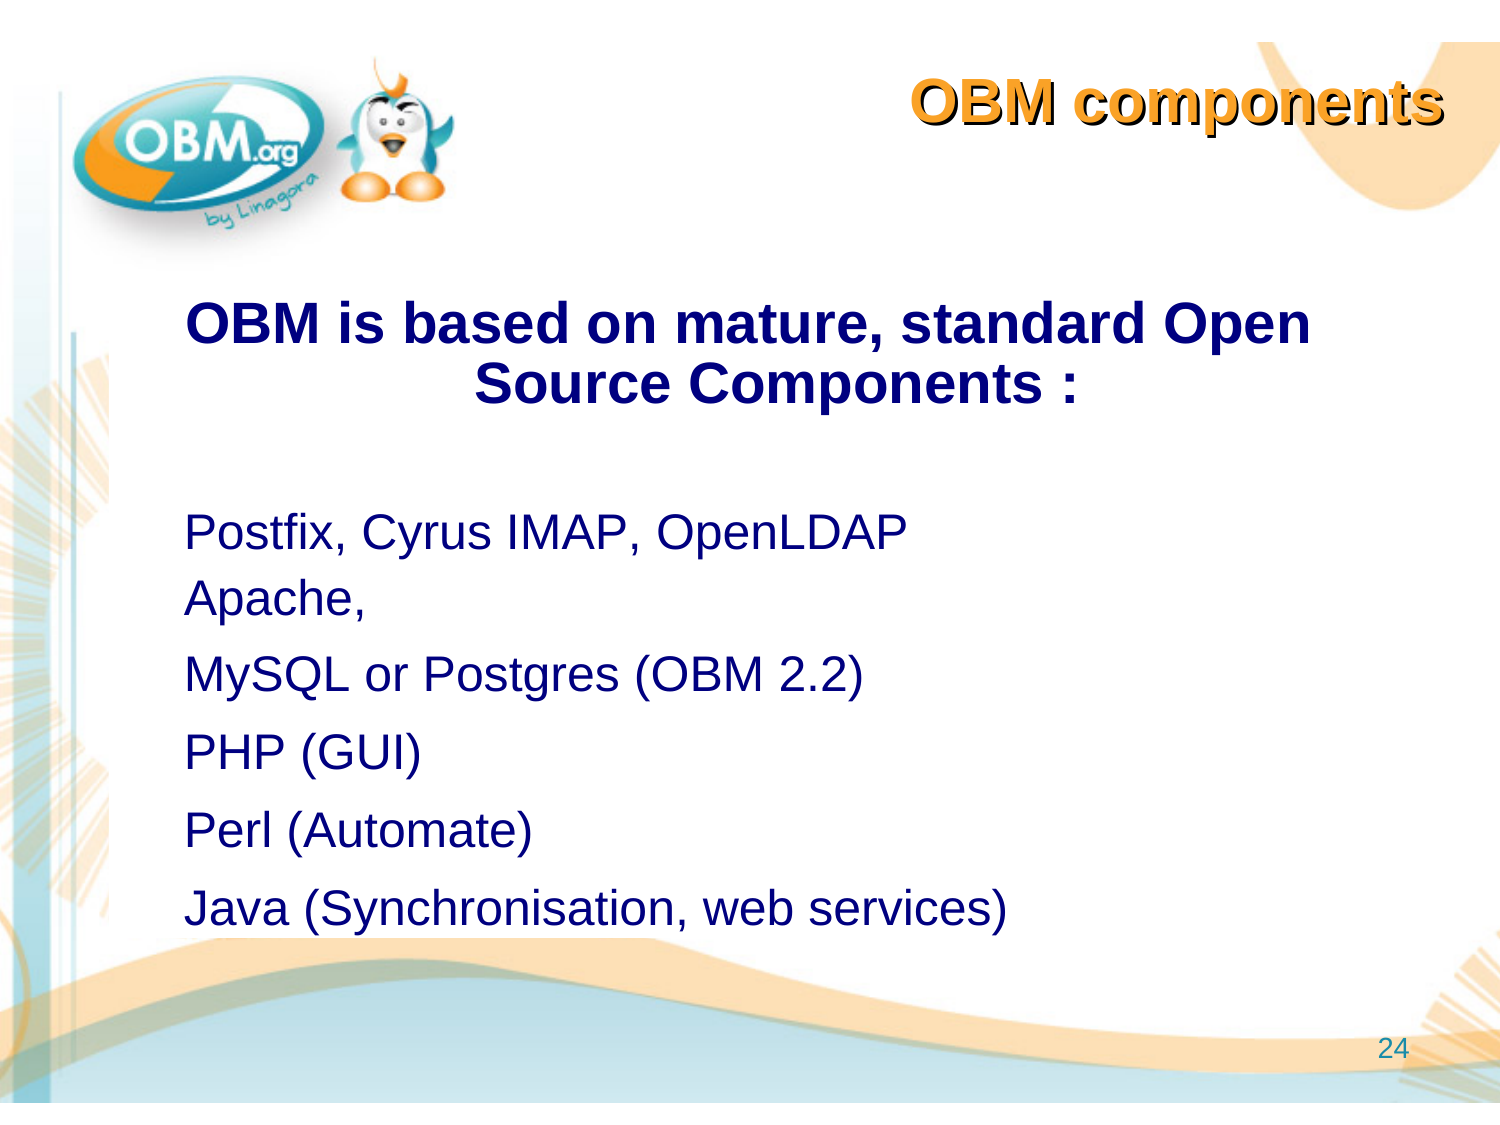

OBM components
# OBM is based on mature, standard Open Source Components :
Postfix, Cyrus IMAP, OpenLDAP
Apache,
MySQL or Postgres (OBM 2.2)‏
PHP (GUI)‏
Perl (Automate)‏
Java (Synchronisation, web services)‏
24